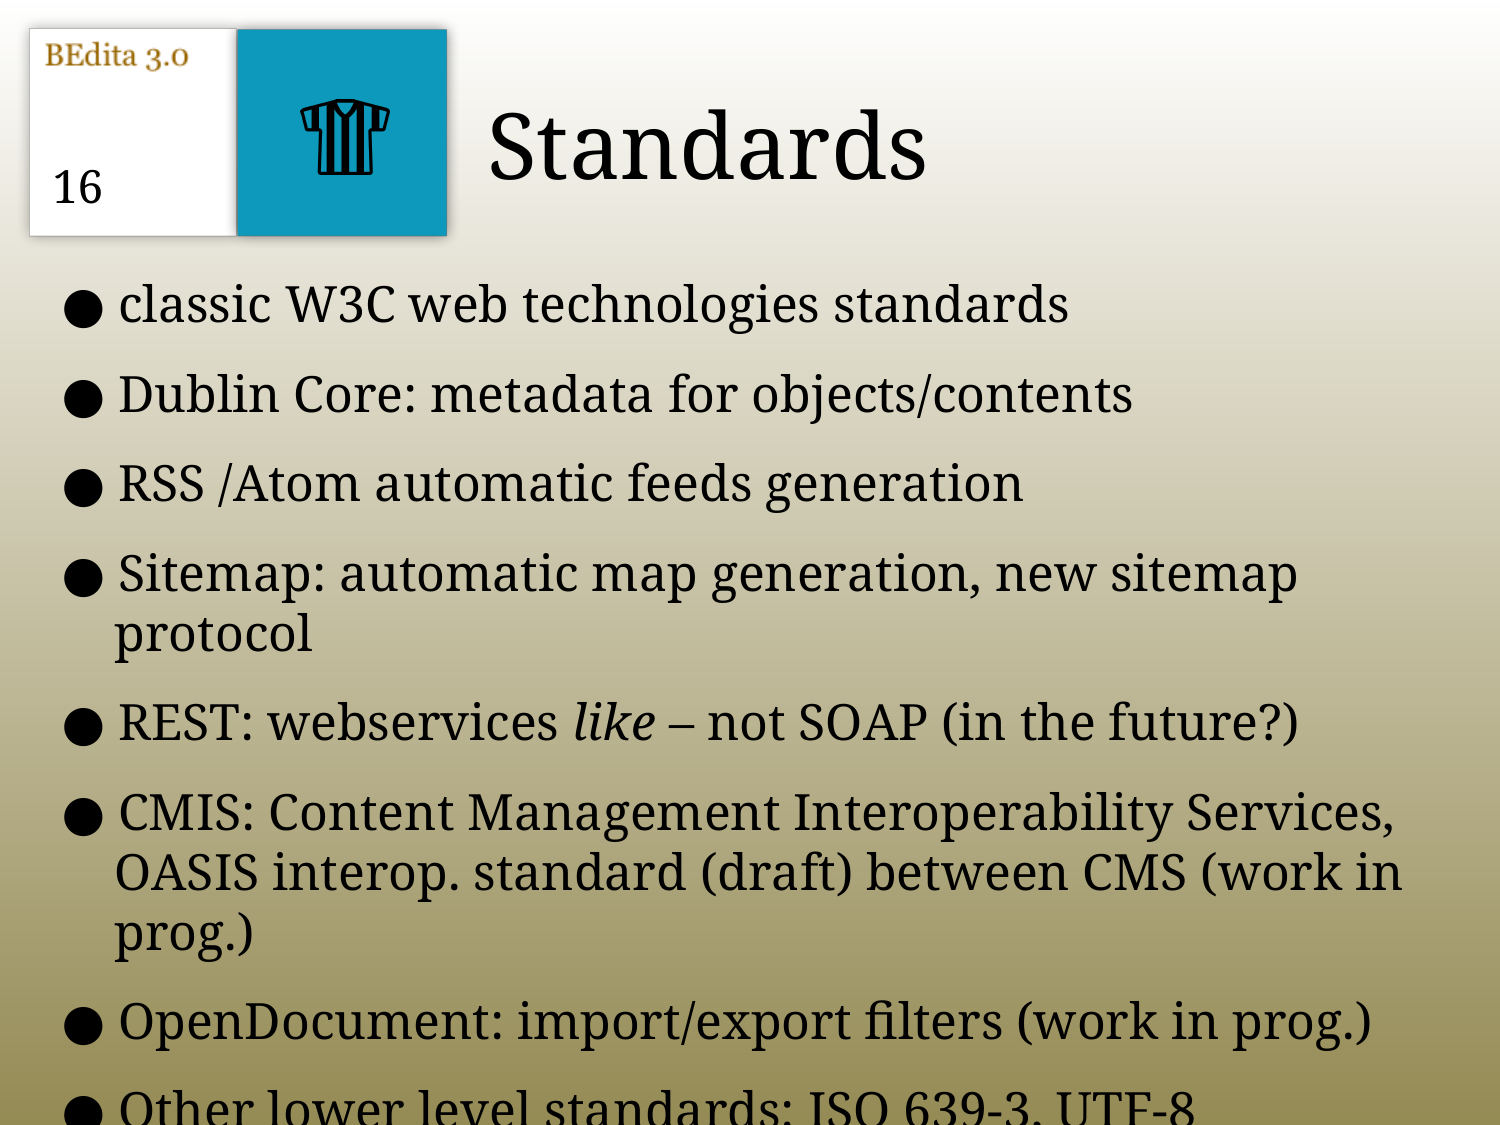

Standards
● classic W3C web technologies standards
● Dublin Core: metadata for objects/contents
● RSS /Atom automatic feeds generation
● Sitemap: automatic map generation, new sitemap protocol
● REST: webservices like – not SOAP (in the future?)
● CMIS: Content Management Interoperability Services, OASIS interop. standard (draft) between CMS (work in prog.)
● OpenDocument: import/export filters (work in prog.)
● Other lower level standards: ISO 639-3, UTF-8